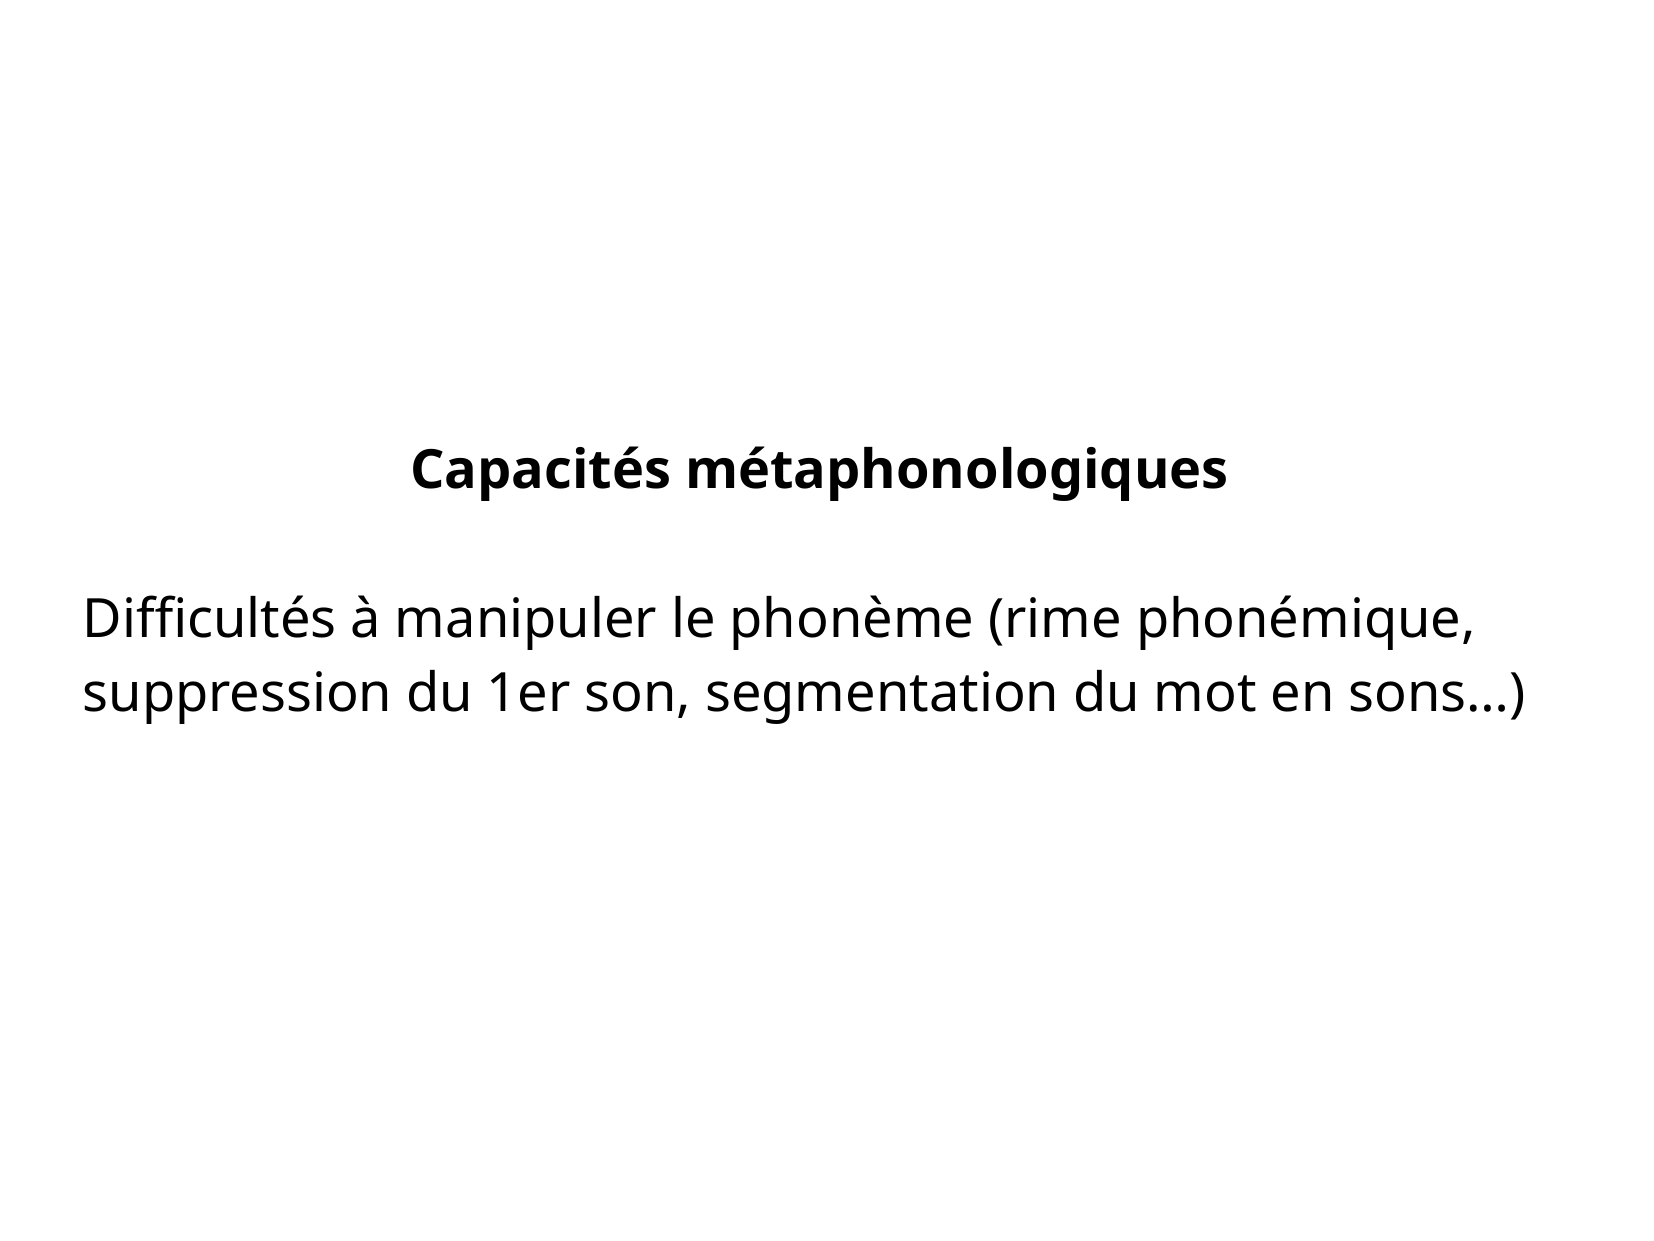

# Capacités métaphonologiques
Difficultés à manipuler le phonème (rime phonémique, suppression du 1er son, segmentation du mot en sons…)